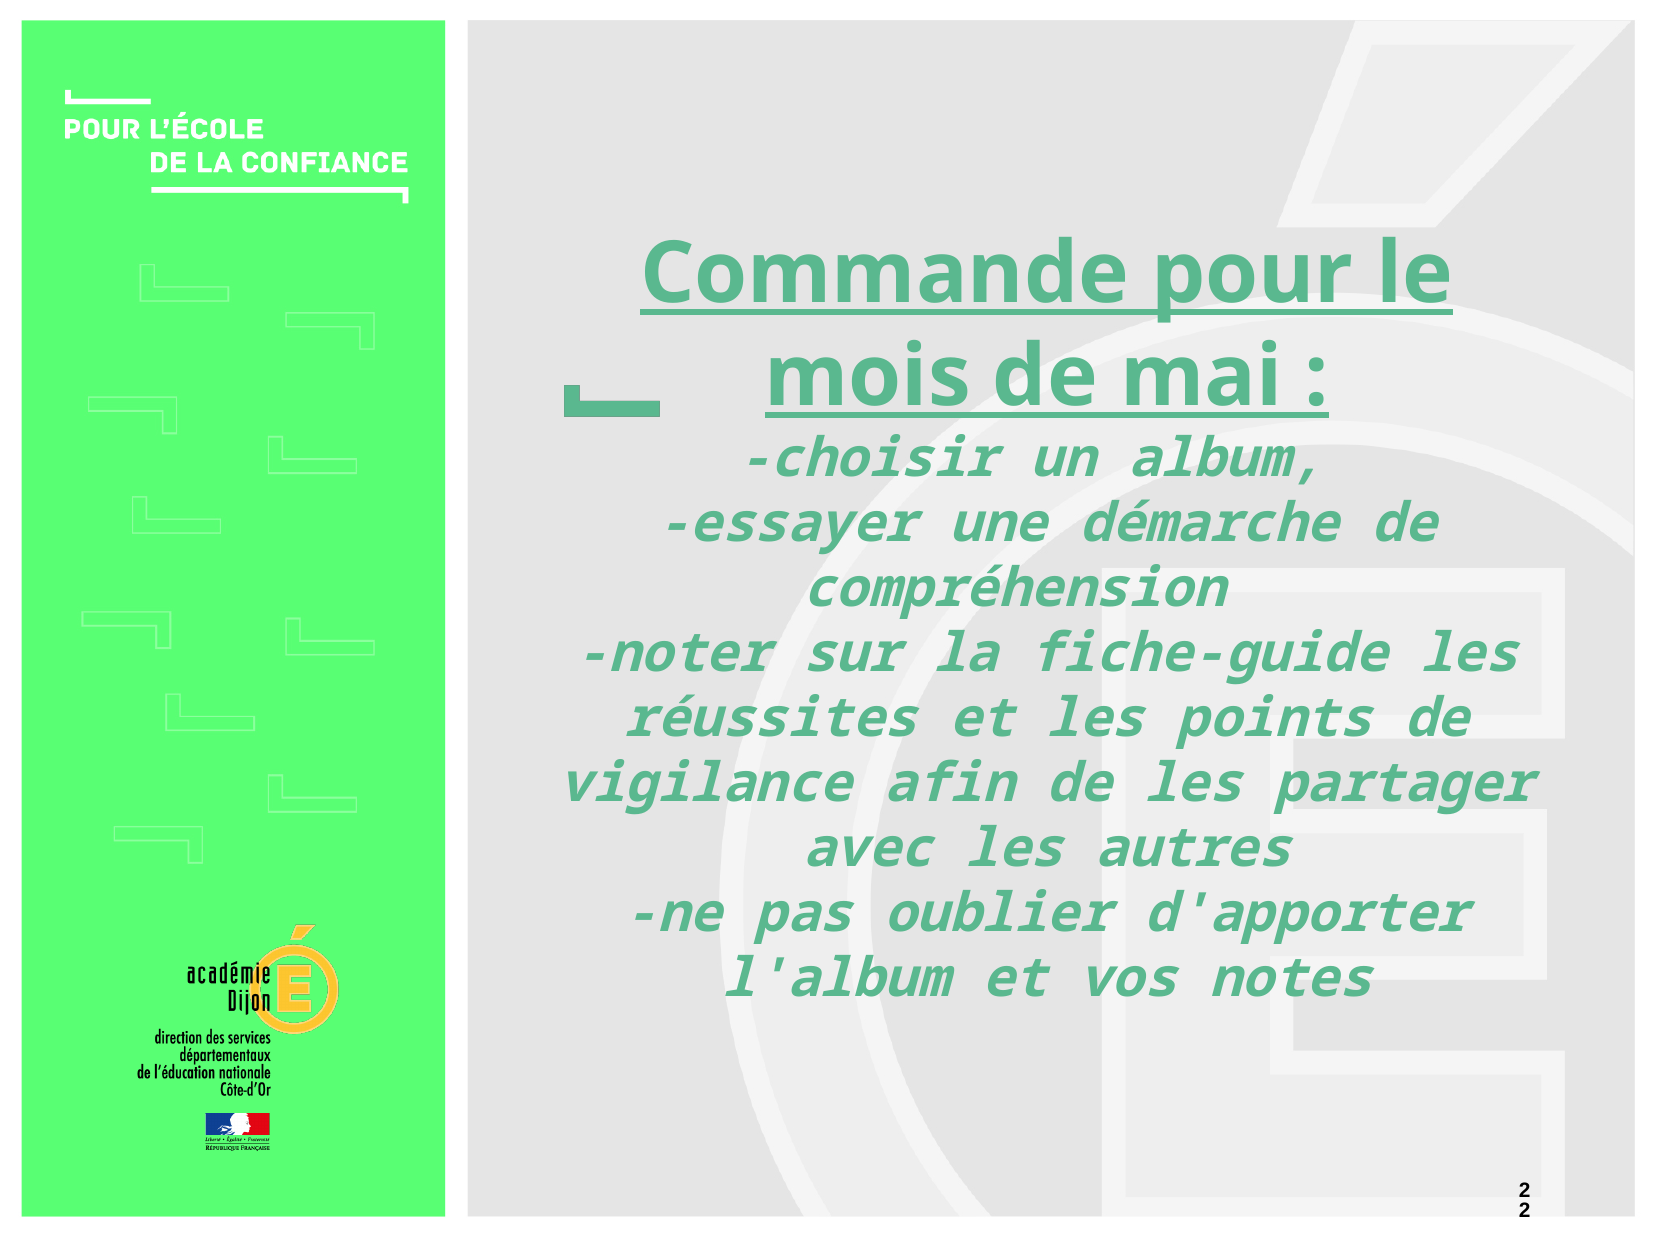

# Commande pour le mois de mai : -choisir un album, -essayer une démarche de compréhension -noter sur la fiche-guide les réussites et les points de vigilance afin de les partager avec les autres -ne pas oublier d'apporter l'album et vos notes